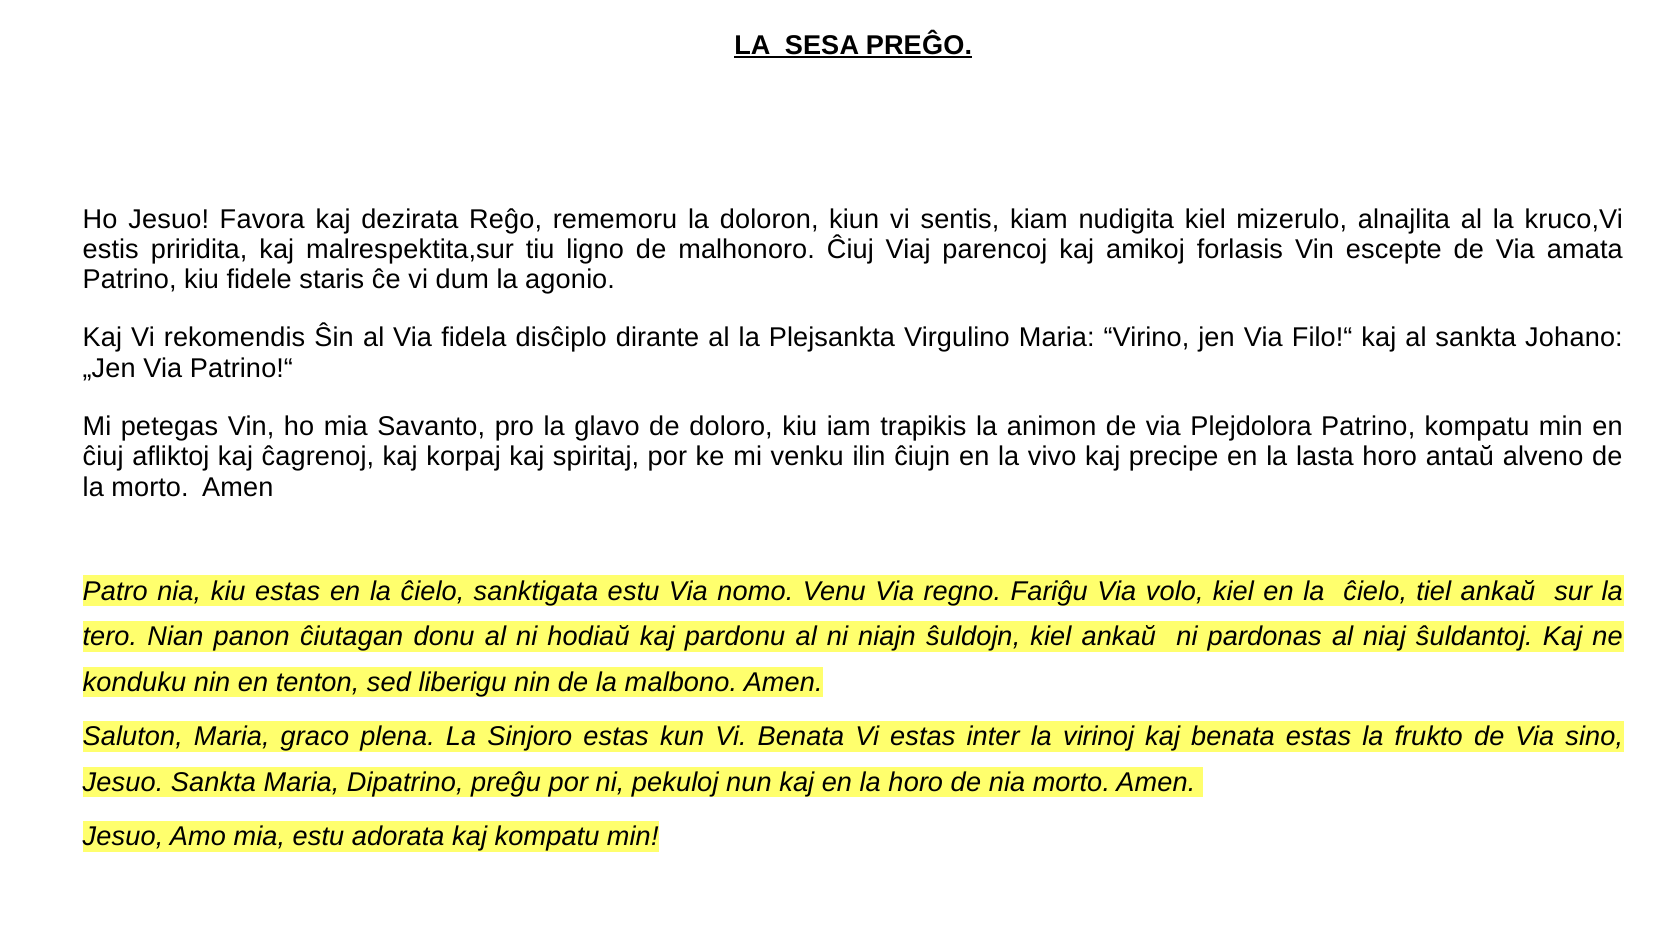

# LA SESA PREĜO.
Ho Jesuo! Favora kaj dezirata Reĝo, rememoru la doloron, kiun vi sentis, kiam nudigita kiel mizerulo, alnajlita al la kruco,Vi estis priridita, kaj malrespektita,sur tiu ligno de malhonoro. Ĉiuj Viaj parencoj kaj amikoj forlasis Vin escepte de Via amata Patrino, kiu fidele staris ĉe vi dum la agonio.
Kaj Vi rekomendis Ŝin al Via fidela disĉiplo dirante al la Plejsankta Virgulino Maria: “Virino, jen Via Filo!“ kaj al sankta Johano: „Jen Via Patrino!“
Mi petegas Vin, ho mia Savanto, pro la glavo de doloro, kiu iam trapikis la animon de via Plejdolora Patrino, kompatu min en ĉiuj afliktoj kaj ĉagrenoj, kaj korpaj kaj spiritaj, por ke mi venku ilin ĉiujn en la vivo kaj precipe en la lasta horo antaŭ alveno de la morto. Amen
Patro nia, kiu estas en la ĉielo, sanktigata estu Via nomo. Venu Via regno. Fariĝu Via volo, kiel en la ĉielo, tiel ankaŭ sur la tero. Nian panon ĉiutagan donu al ni hodiaŭ kaj pardonu al ni niajn ŝuldojn, kiel ankaŭ ni pardonas al niaj ŝuldantoj. Kaj ne konduku nin en tenton, sed liberigu nin de la malbono. Amen.
Saluton, Maria, graco plena. La Sinjoro estas kun Vi. Benata Vi estas inter la virinoj kaj benata estas la frukto de Via sino, Jesuo. Sankta Maria, Dipatrino, preĝu por ni, pekuloj nun kaj en la horo de nia morto. Amen.
Jesuo, Amo mia, estu adorata kaj kompatu min!